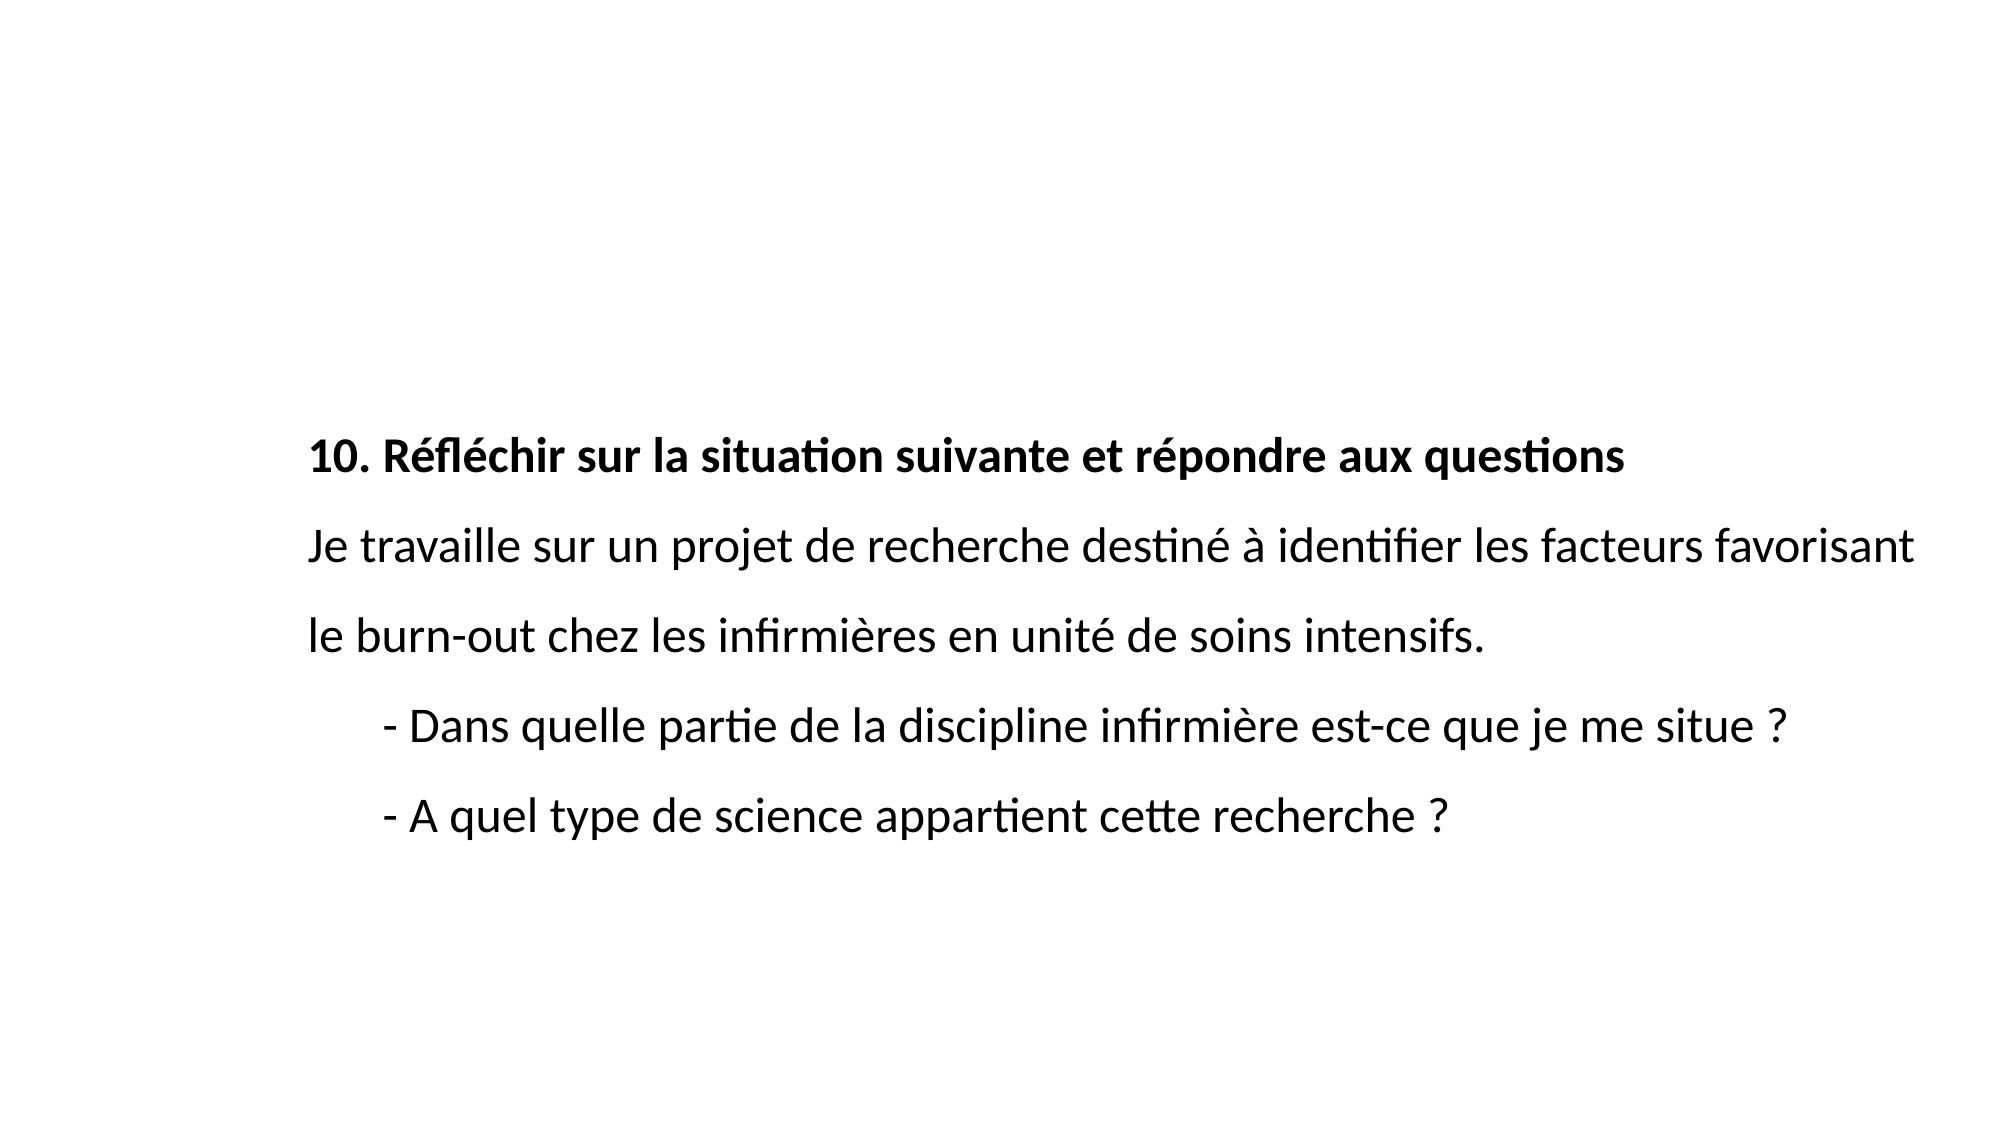

10. Réfléchir sur la situation suivante et répondre aux questions
Je travaille sur un projet de recherche destiné à identifier les facteurs favorisant le burn-out chez les infirmières en unité de soins intensifs.
	- Dans quelle partie de la discipline infirmière est-ce que je me situe ?
	- A quel type de science appartient cette recherche ?